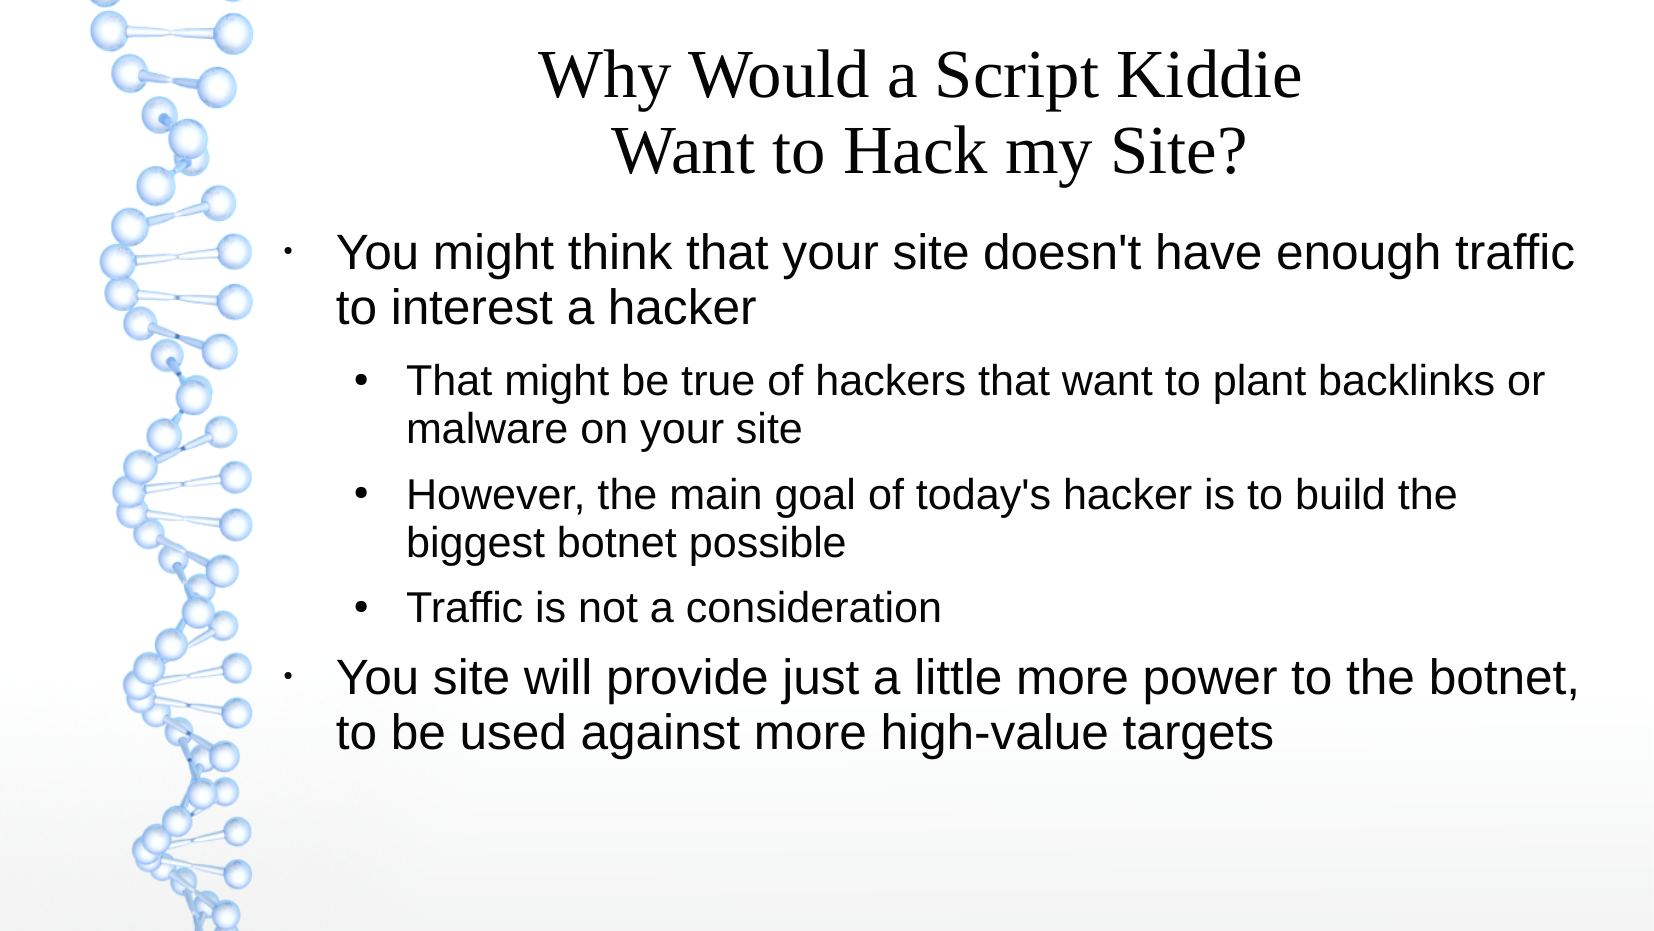

# Why Would a Script Kiddie Want to Hack my Site?
You might think that your site doesn't have enough traffic to interest a hacker
That might be true of hackers that want to plant backlinks or malware on your site
However, the main goal of today's hacker is to build the biggest botnet possible
Traffic is not a consideration
You site will provide just a little more power to the botnet, to be used against more high-value targets